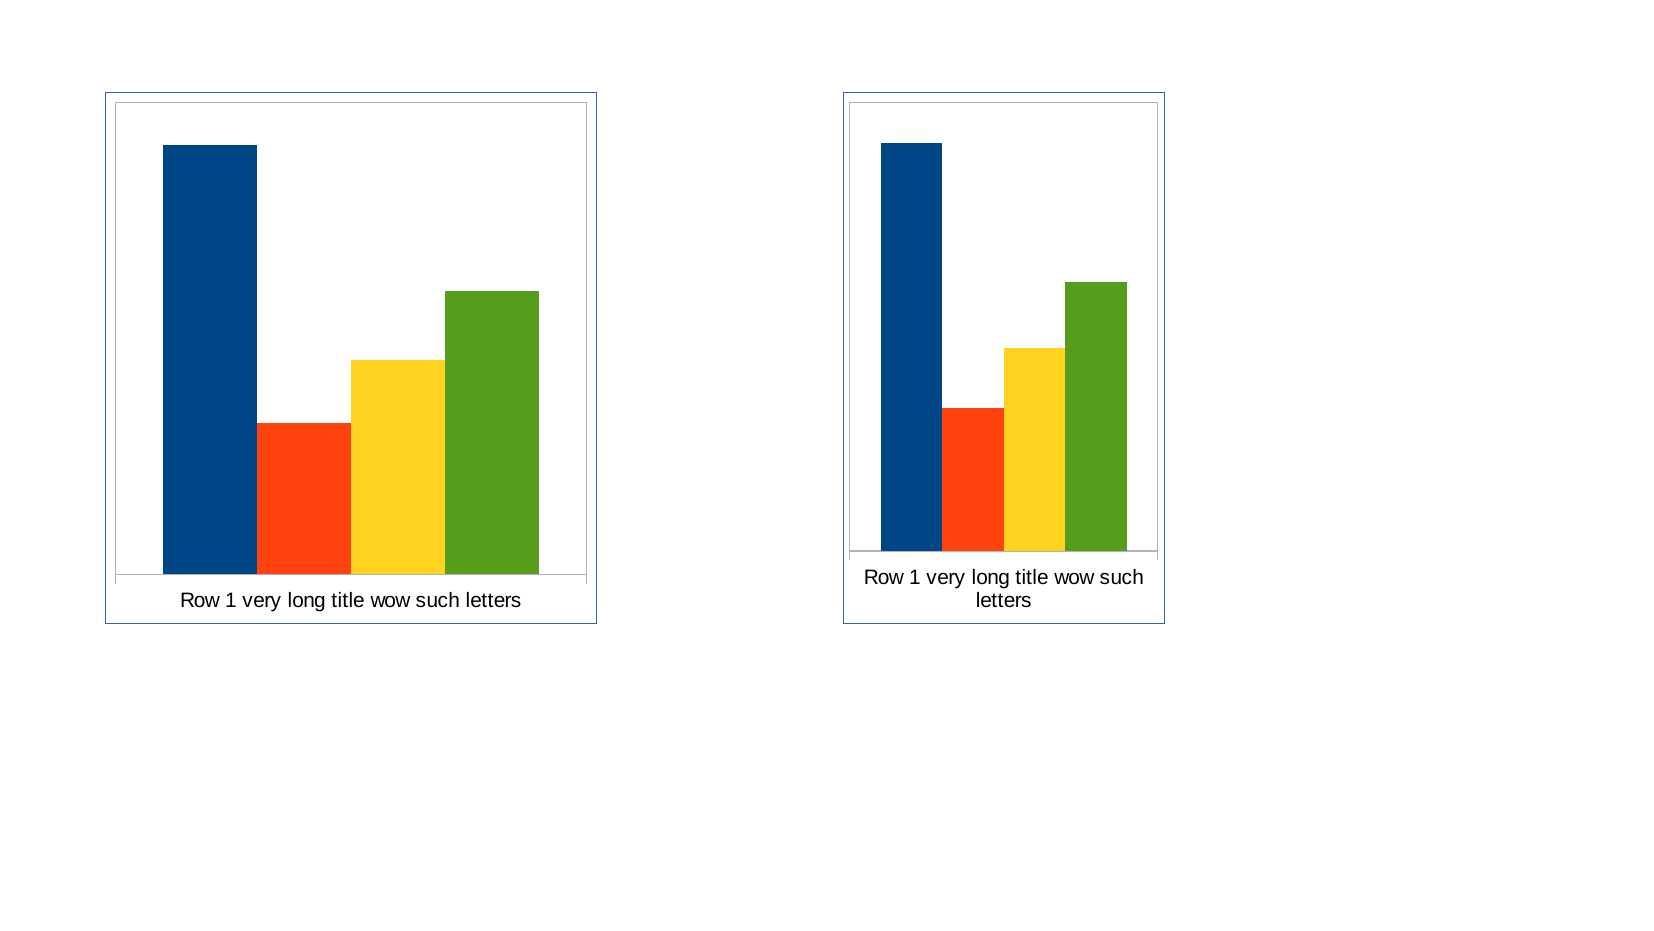

### Chart
| Category | Column 1 | Column 2 | Column 3 | |
|---|---|---|---|---|
| Row 1 very long title wow such letters | 9.1 | 3.2 | 4.54 | 6.0 |
### Chart
| Category | Column 1 | Column 2 | Column 3 | |
|---|---|---|---|---|
| Row 1 very long title wow such letters | 9.1 | 3.2 | 4.54 | 6.0 |